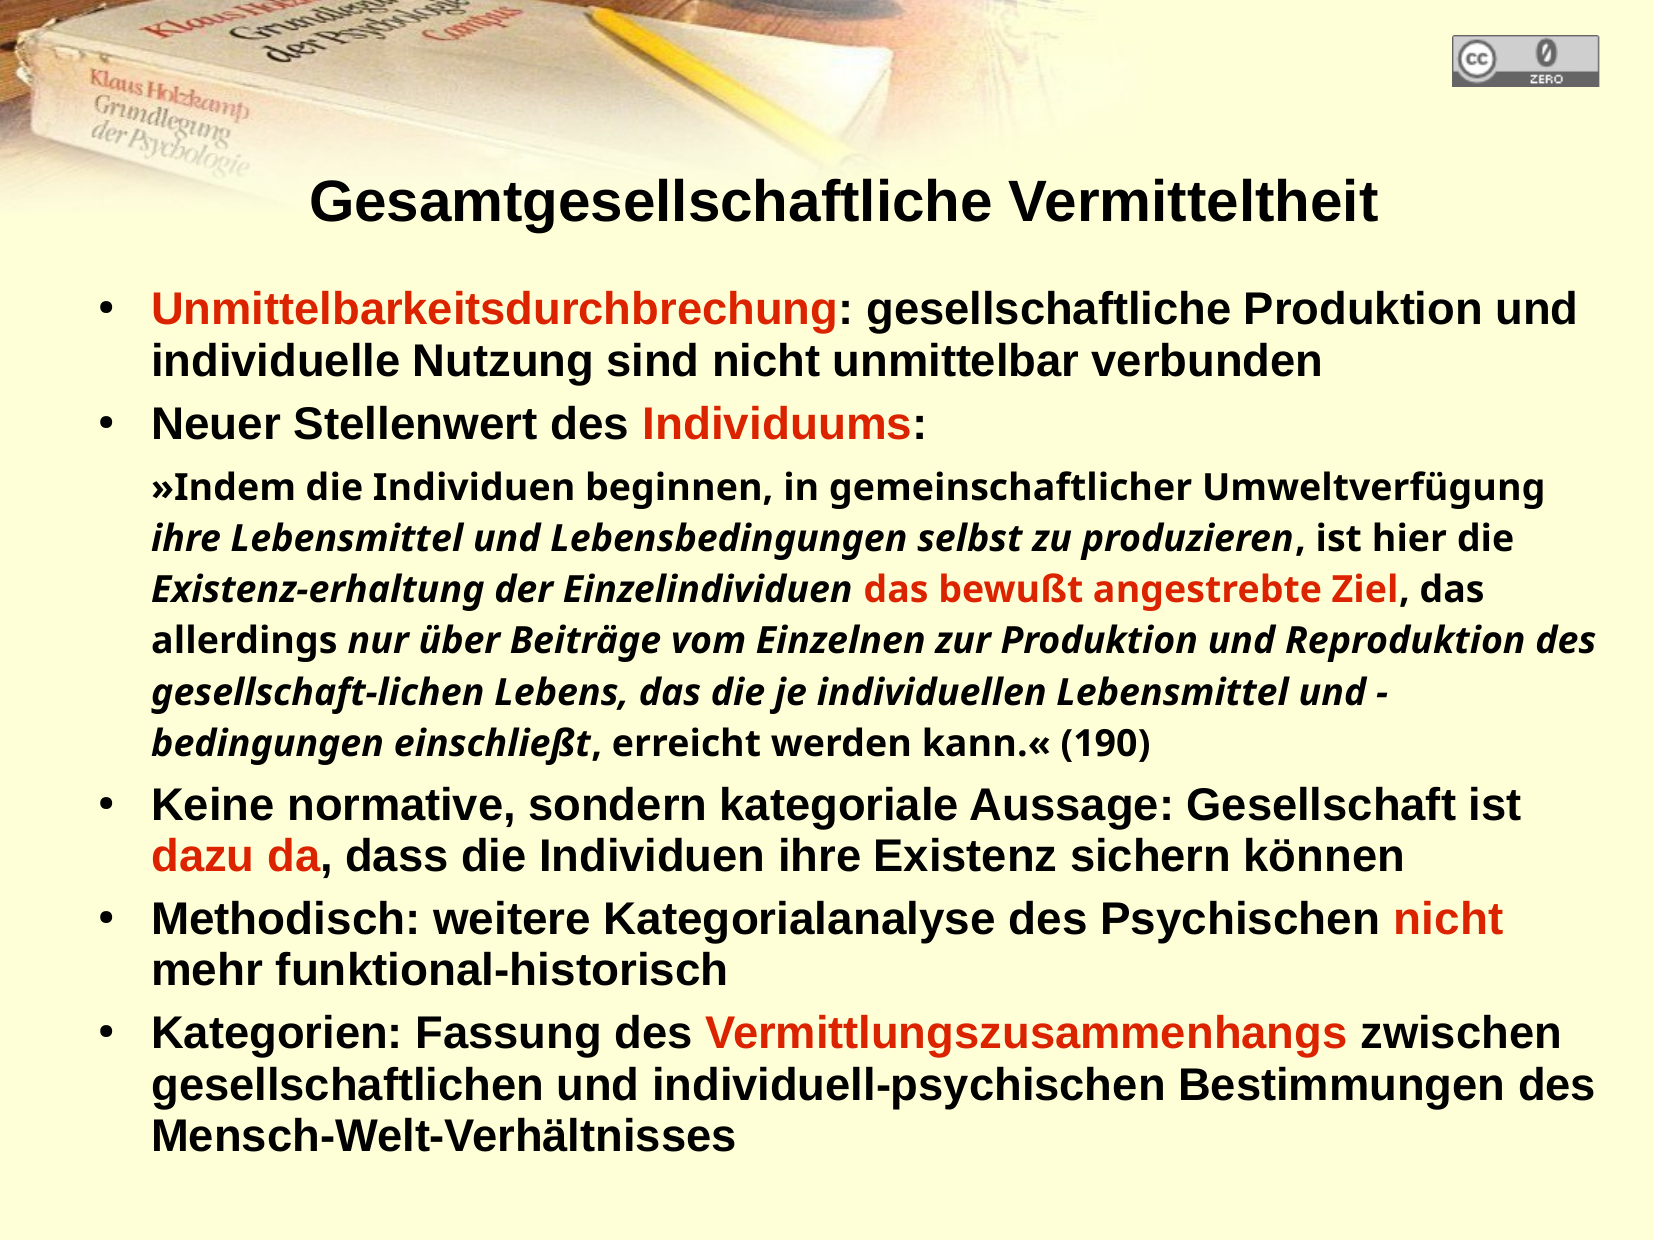

# Gesamtgesellschaftliche Vermitteltheit
Unmittelbarkeitsdurchbrechung: gesellschaftliche Produktion und individuelle Nutzung sind nicht unmittelbar verbunden
Neuer Stellenwert des Individuums:
»Indem die Individuen beginnen, in gemeinschaftlicher Umweltverfügung ihre Lebensmittel und Lebensbedingungen selbst zu produzieren, ist hier die Existenz-erhaltung der Einzelindividuen das bewußt angestrebte Ziel, das allerdings nur über Beiträge vom Einzelnen zur Produktion und Reproduktion des gesellschaft-lichen Lebens, das die je individuellen Lebensmittel und -bedingungen einschließt, erreicht werden kann.« (190)
Keine normative, sondern kategoriale Aussage: Gesellschaft ist dazu da, dass die Individuen ihre Existenz sichern können
Methodisch: weitere Kategorialanalyse des Psychischen nicht mehr funktional-historisch
Kategorien: Fassung des Vermittlungszusammenhangs zwischen gesellschaftlichen und individuell-psychischen Bestimmungen des Mensch-Welt-Verhältnisses